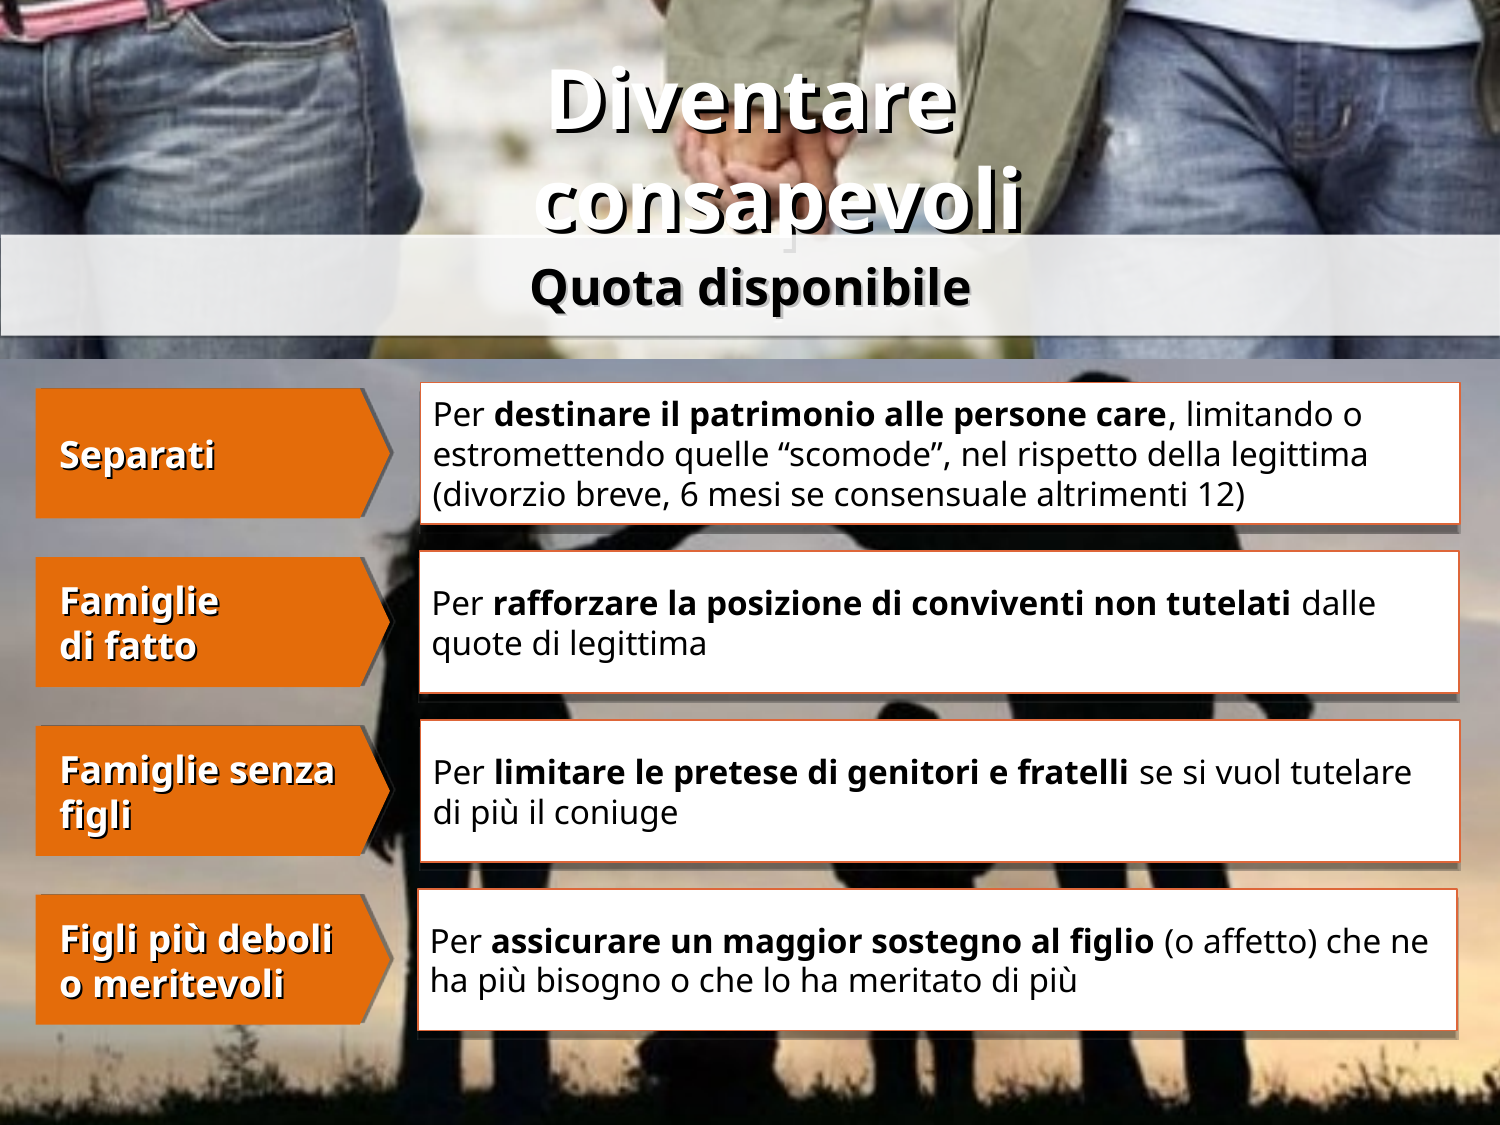

Diventare consapevoli
Quota disponibile
Per destinare il patrimonio alle persone care, limitando o estromettendo quelle “scomode”, nel rispetto della legittima (divorzio breve, 6 mesi se consensuale altrimenti 12)
Separati
Per rafforzare la posizione di conviventi non tutelati dalle quote di legittima
Famiglie
di fatto
Per limitare le pretese di genitori e fratelli se si vuol tutelare di più il coniuge
Famiglie senza figli
Per assicurare un maggior sostegno al figlio (o affetto) che ne ha più bisogno o che lo ha meritato di più
Figli più deboli o meritevoli